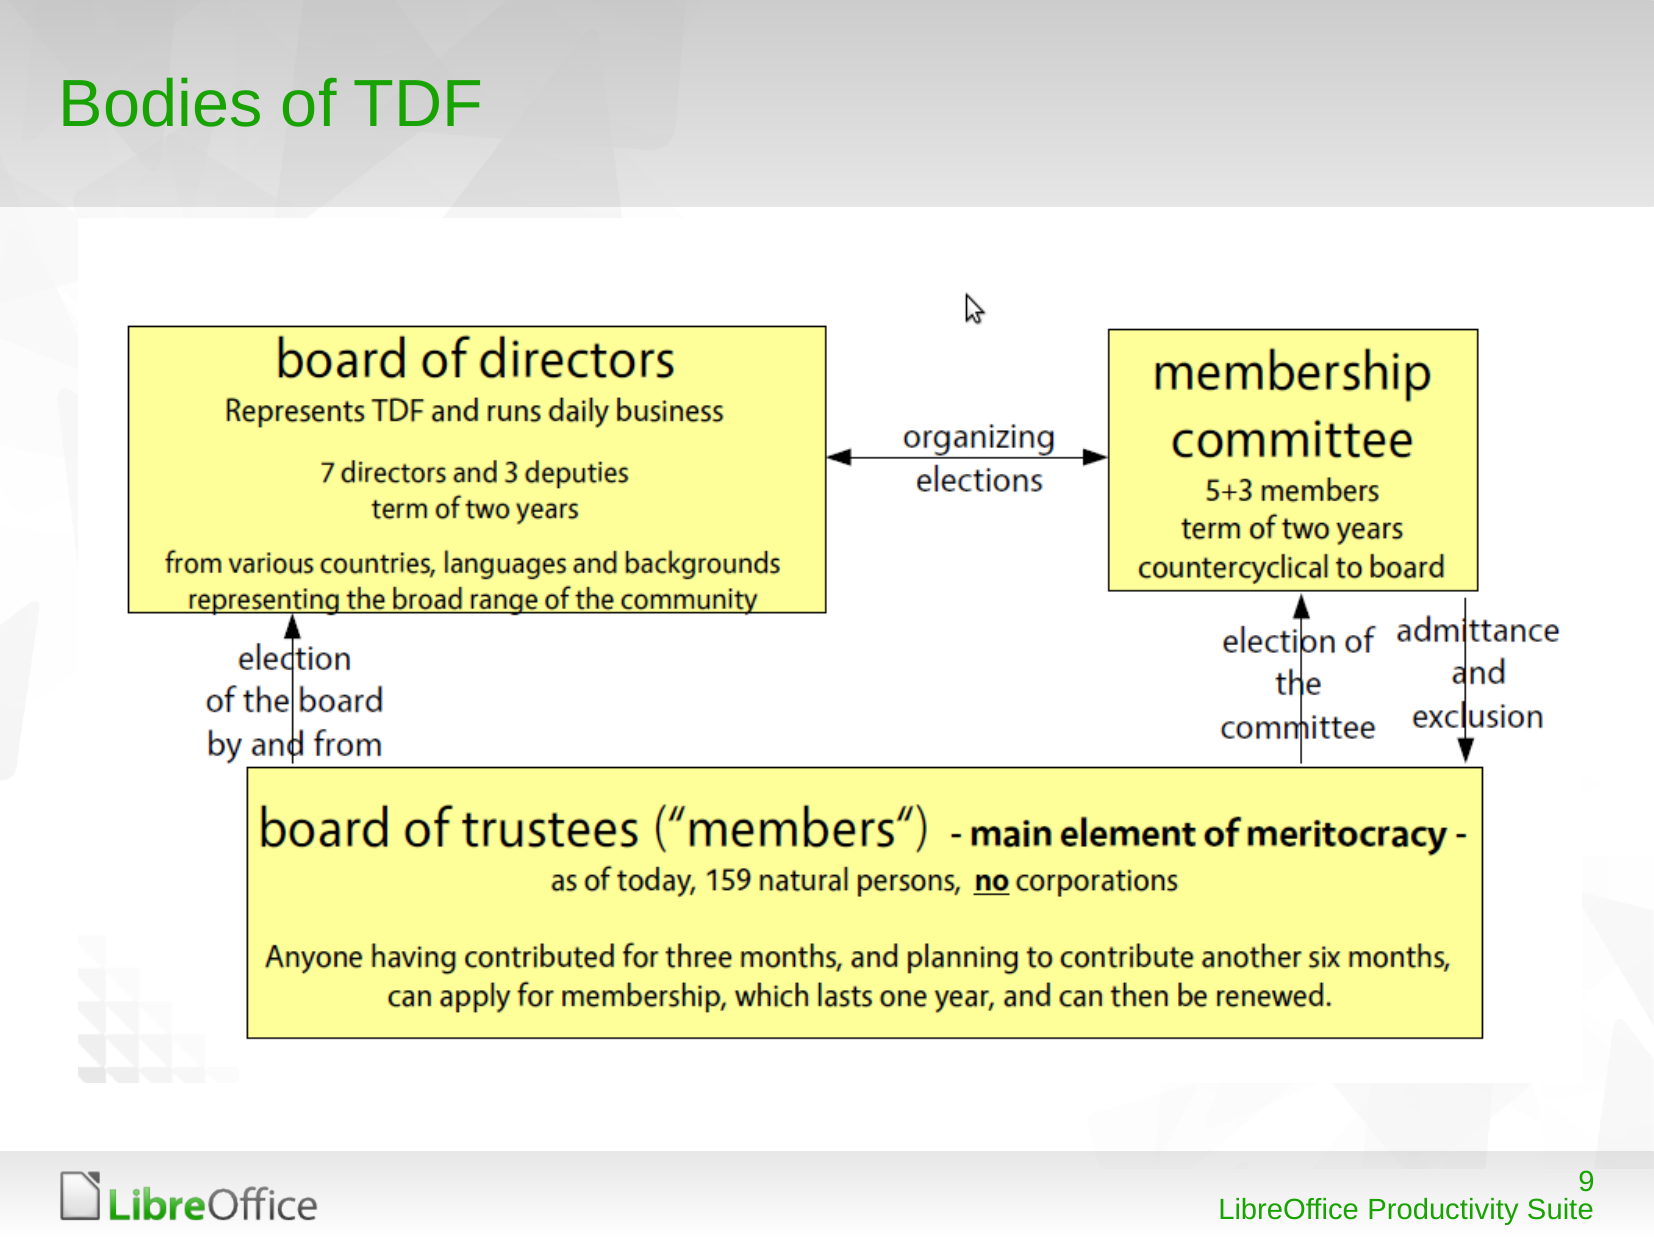

# Bodies of TDF
9
LibreOffice Productivity Suite